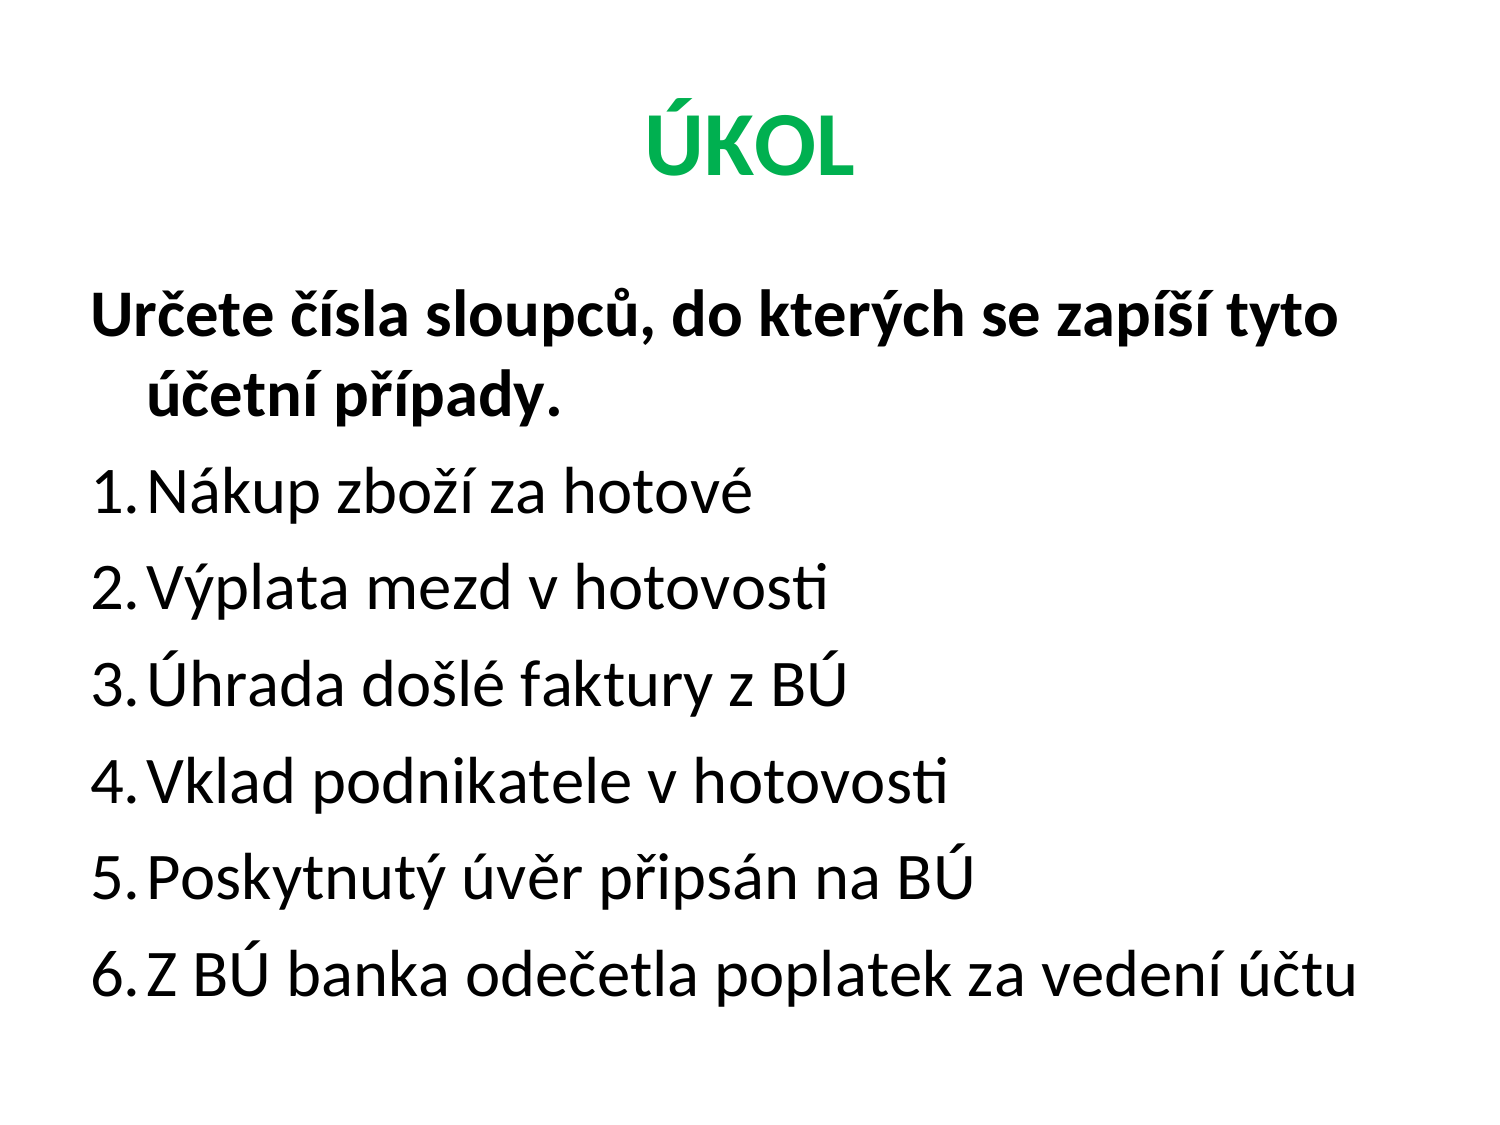

# ÚKOL
Určete čísla sloupců, do kterých se zapíší tyto účetní případy.
Nákup zboží za hotové
Výplata mezd v hotovosti
Úhrada došlé faktury z BÚ
Vklad podnikatele v hotovosti
Poskytnutý úvěr připsán na BÚ
Z BÚ banka odečetla poplatek za vedení účtu